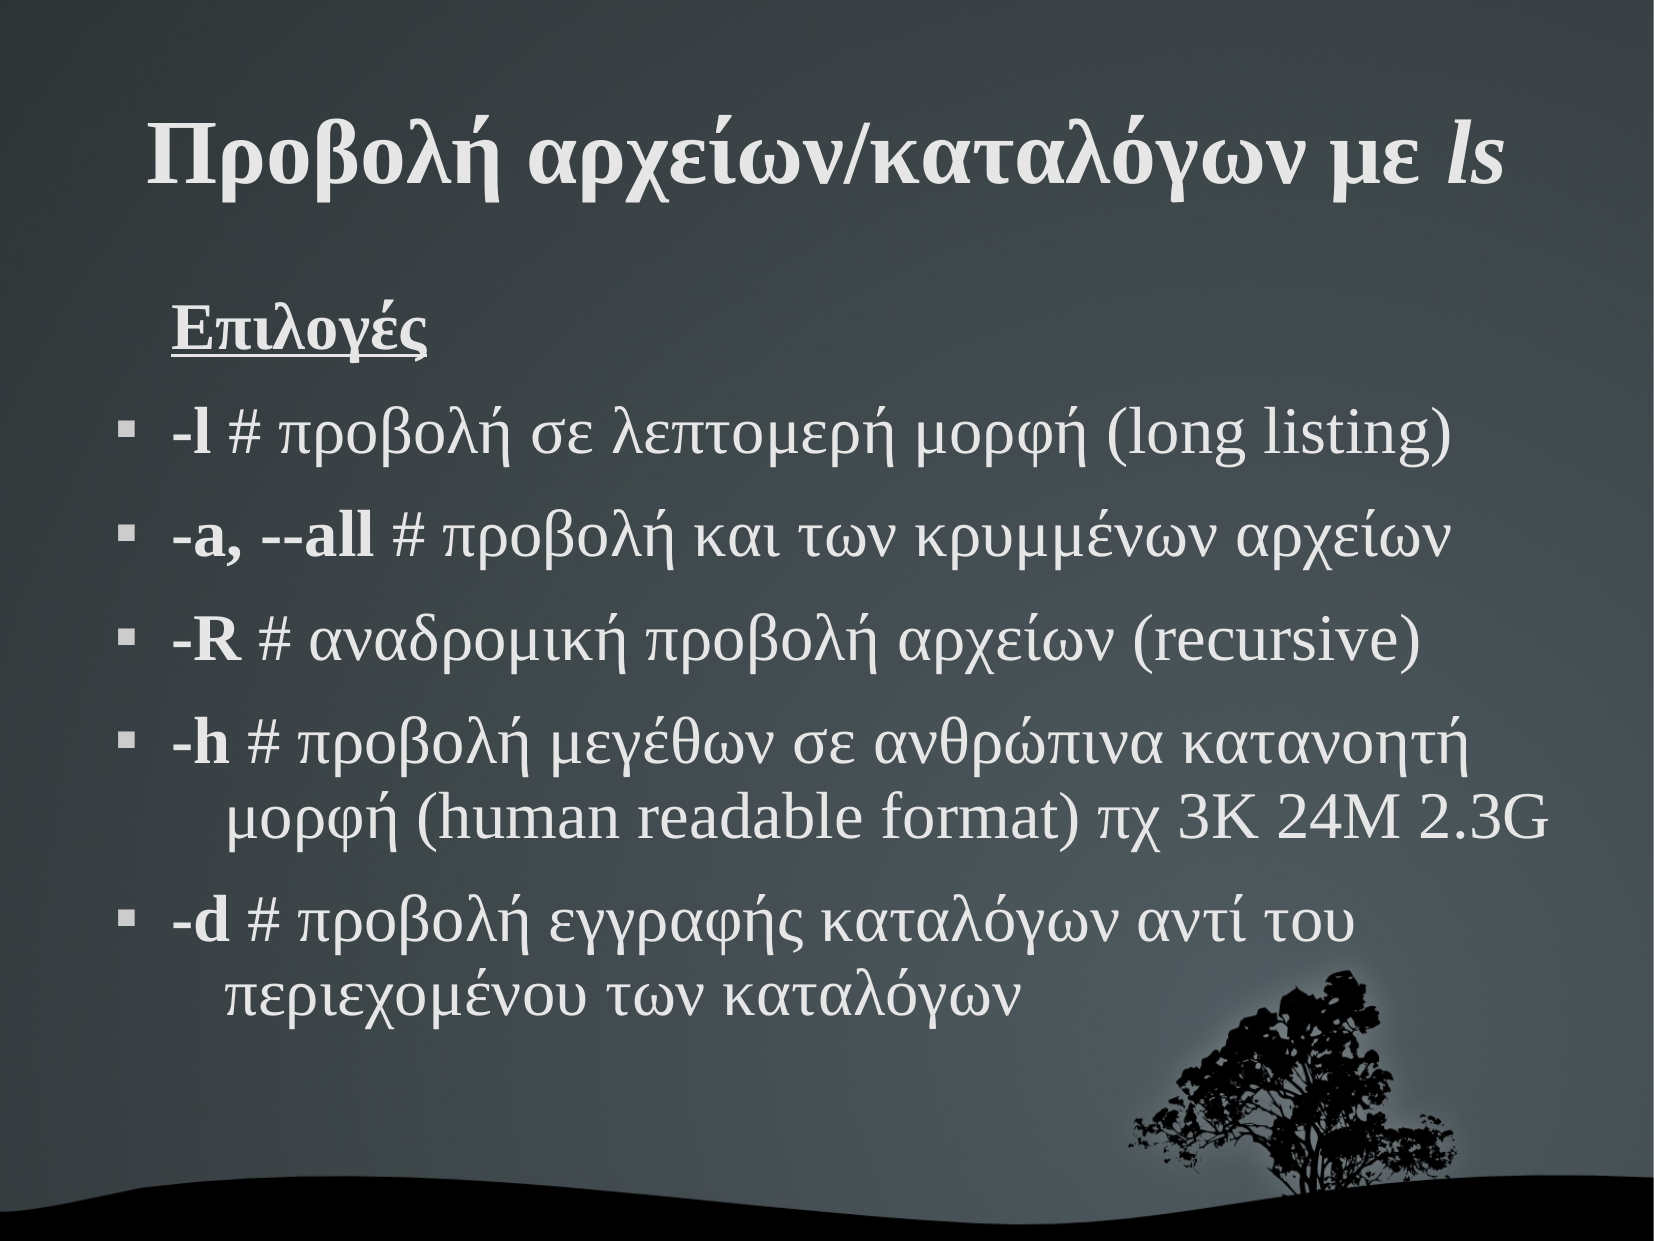

Προβολή αρχείων/καταλόγων με ls
# Επιλογές
-l # προβολή σε λεπτομερή μορφή (long listing)
-a, --all # προβολή και των κρυμμένων αρχείων
-R # αναδρομική προβολή αρχείων (recursive)
-h # προβολή μεγέθων σε ανθρώπινα κατανοητή μορφή (human readable format) πχ 3K 24M 2.3G
-d # προβολή εγγραφής καταλόγων αντί του περιεχομένου των καταλόγων